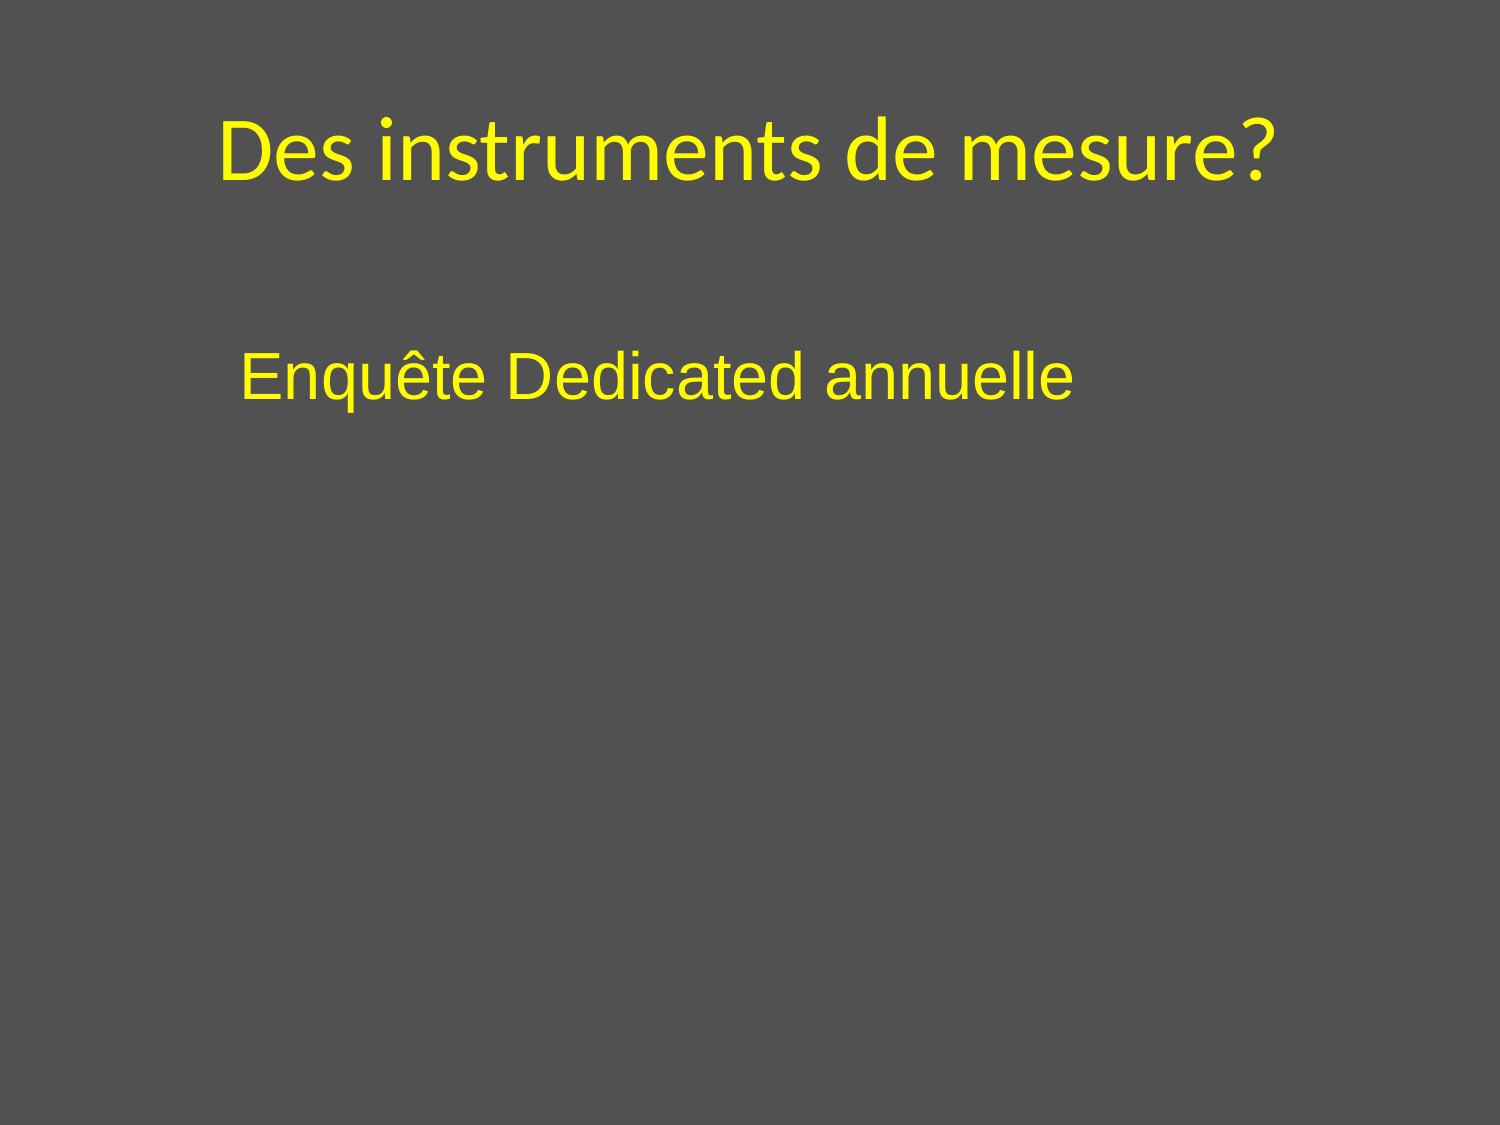

# Des instruments de mesure?
Enquête Dedicated annuelle